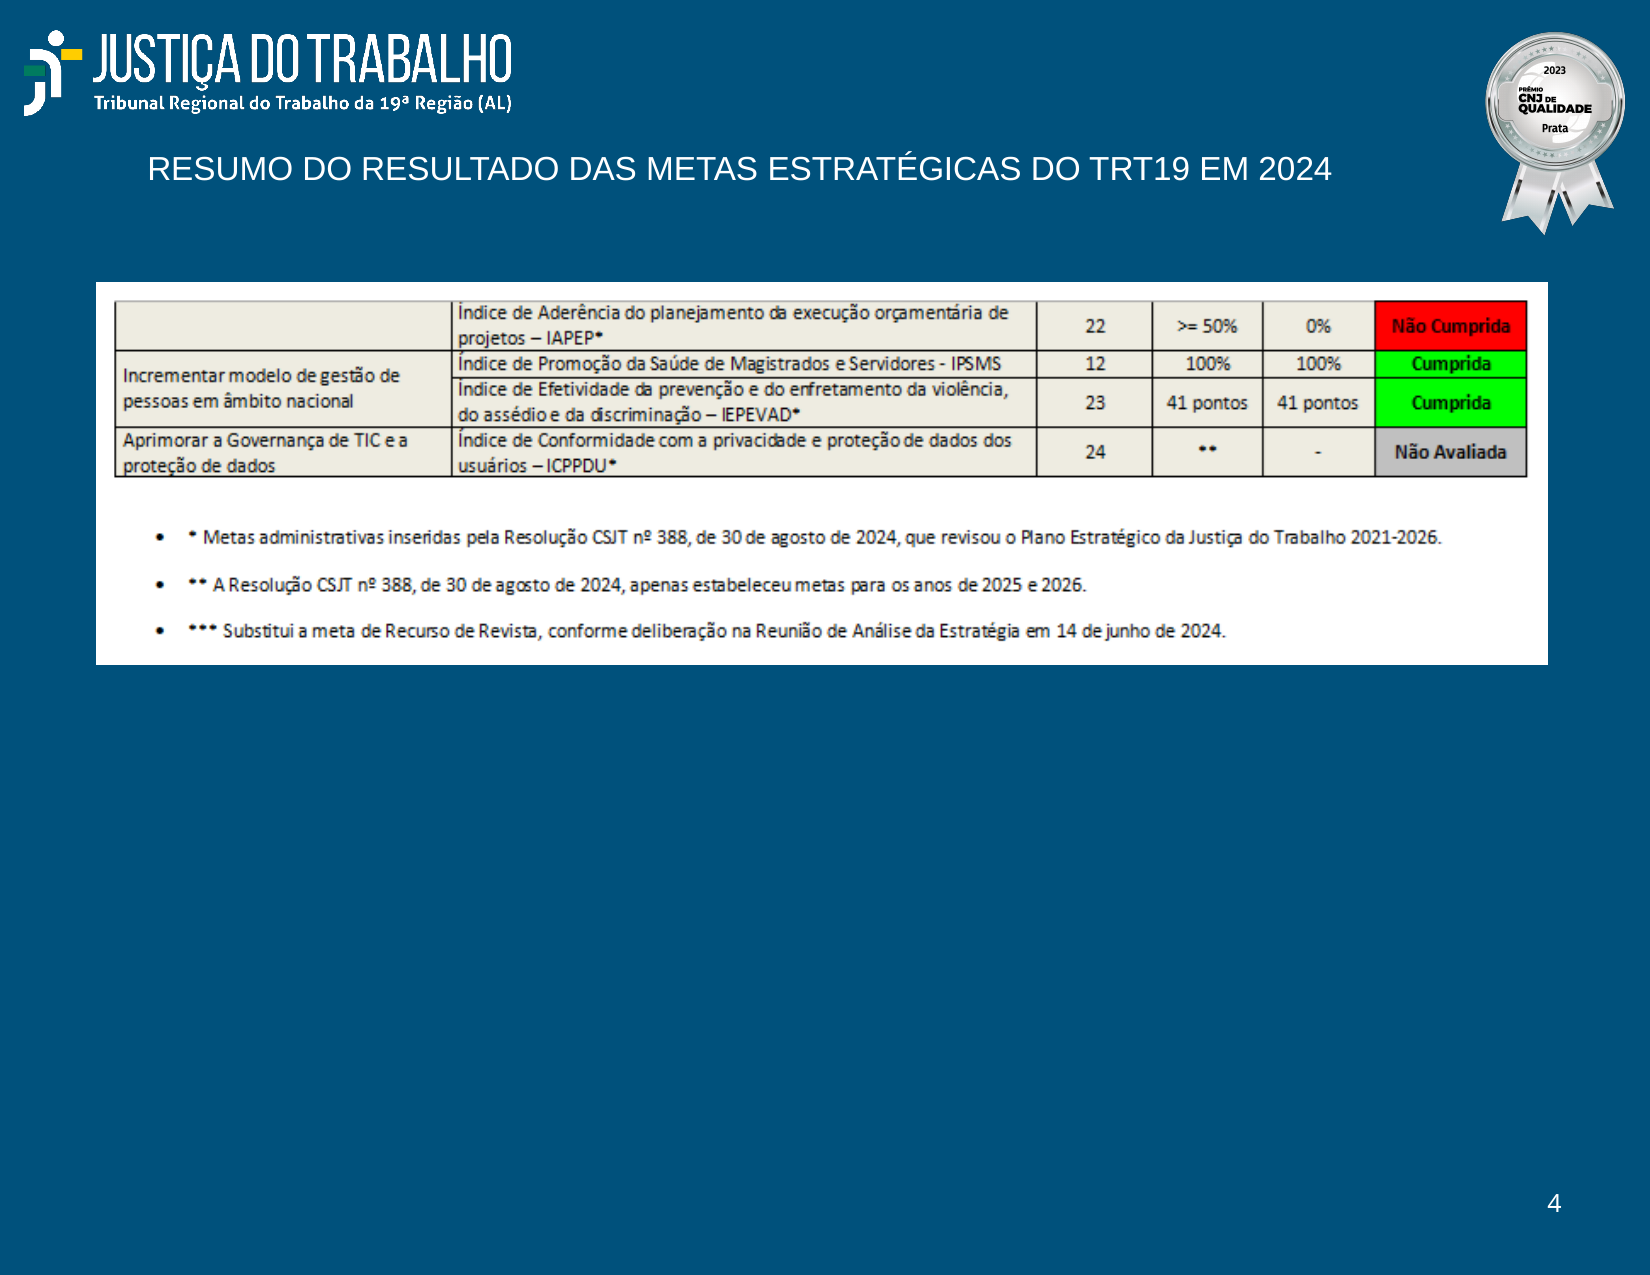

RESUMO DO RESULTADO DAS METAS ESTRATÉGICAS DO TRT19 EM 2024